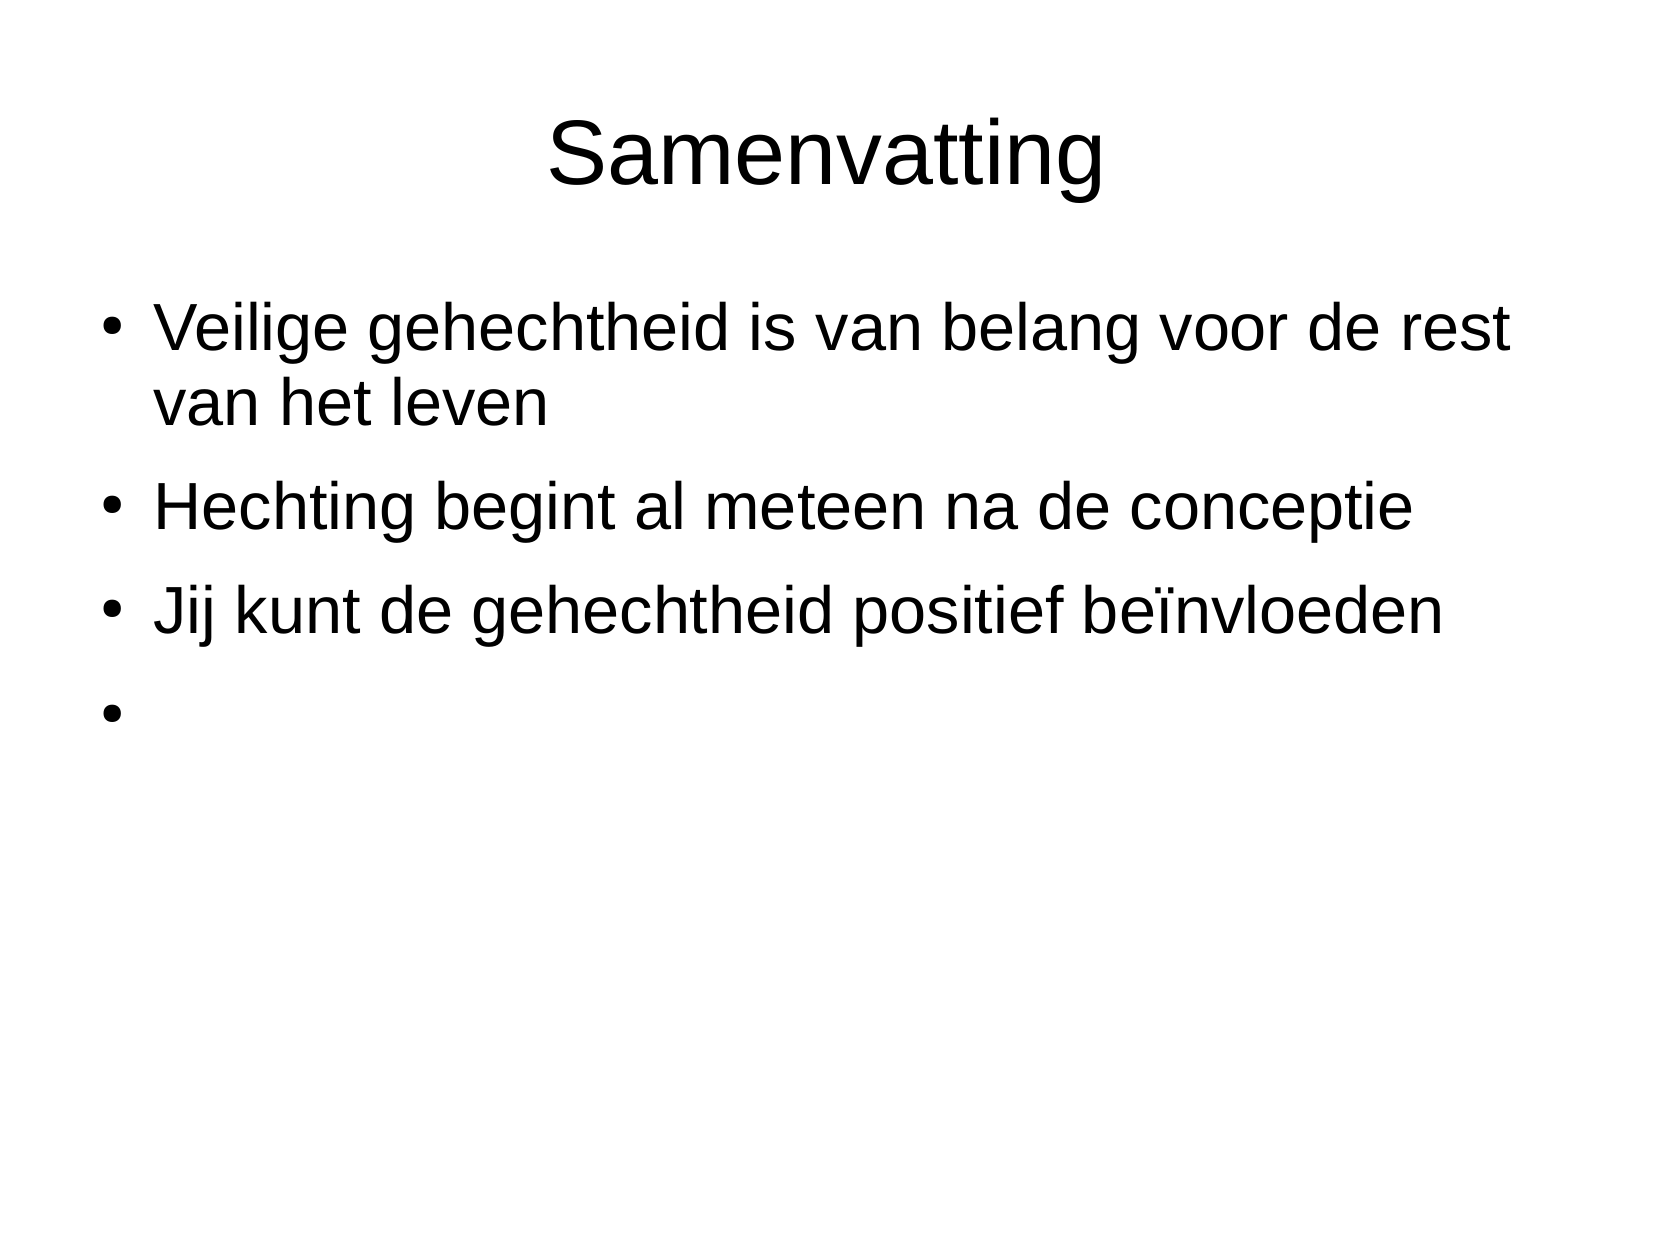

# Samenvatting
Veilige gehechtheid is van belang voor de rest van het leven
Hechting begint al meteen na de conceptie
Jij kunt de gehechtheid positief beïnvloeden